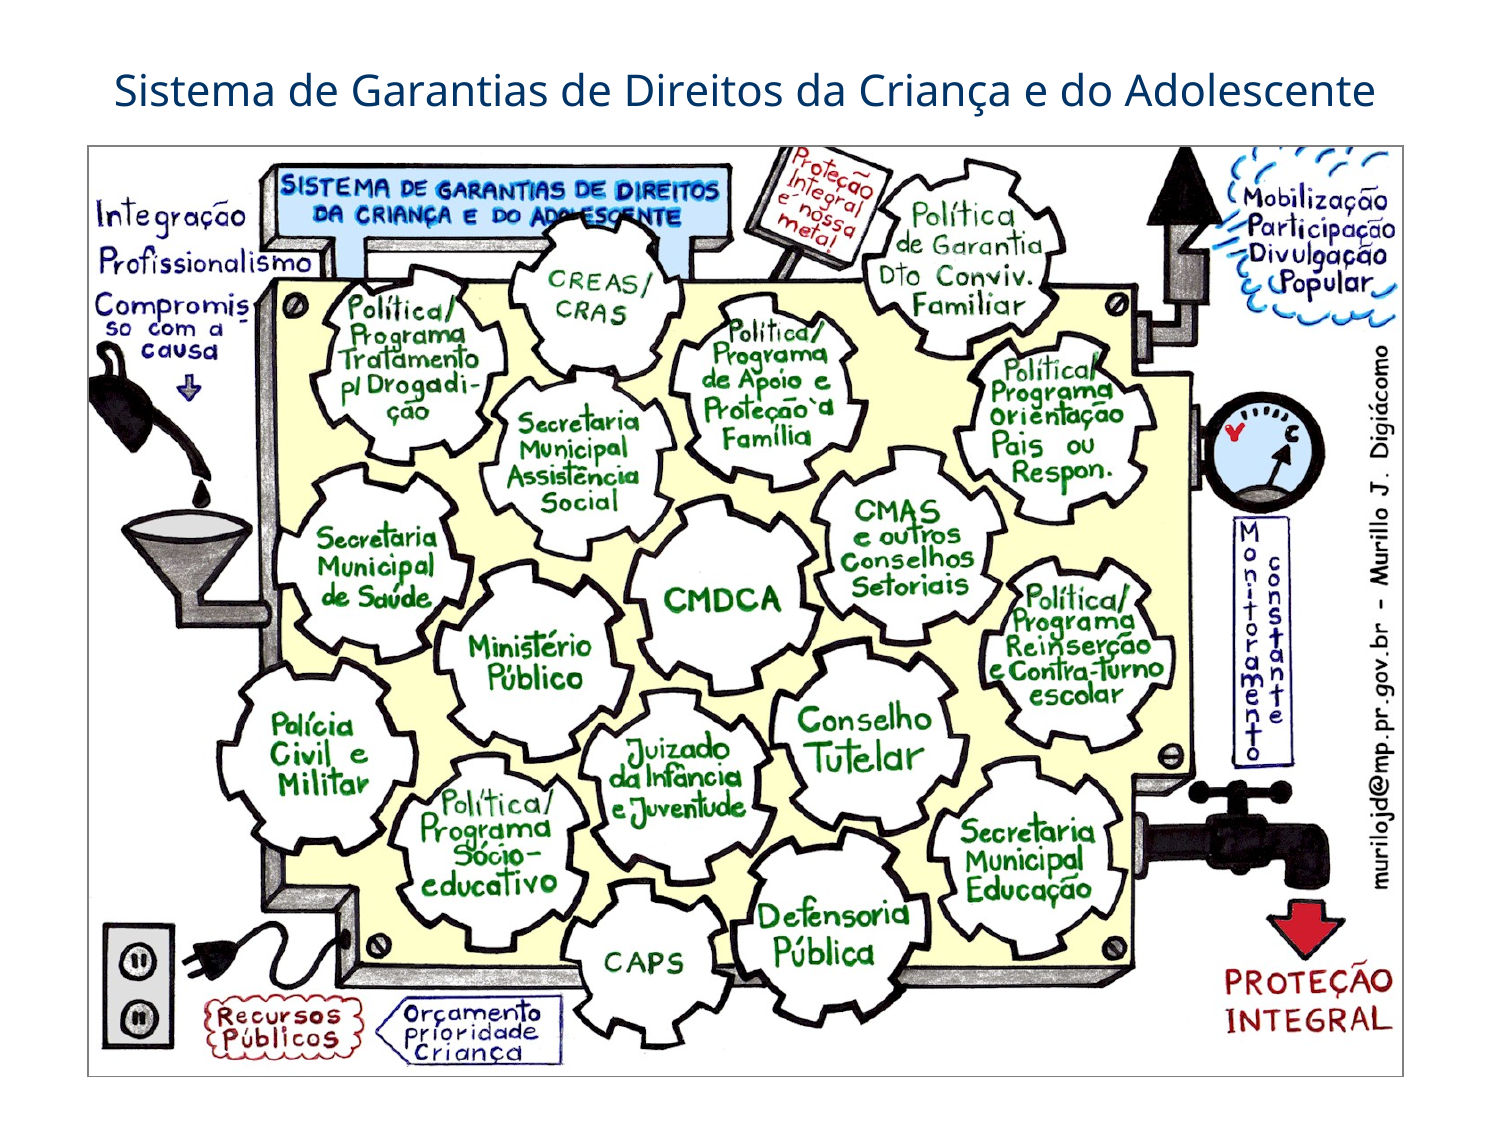

Sistema de Garantias de Direitos da Criança e do Adolescente